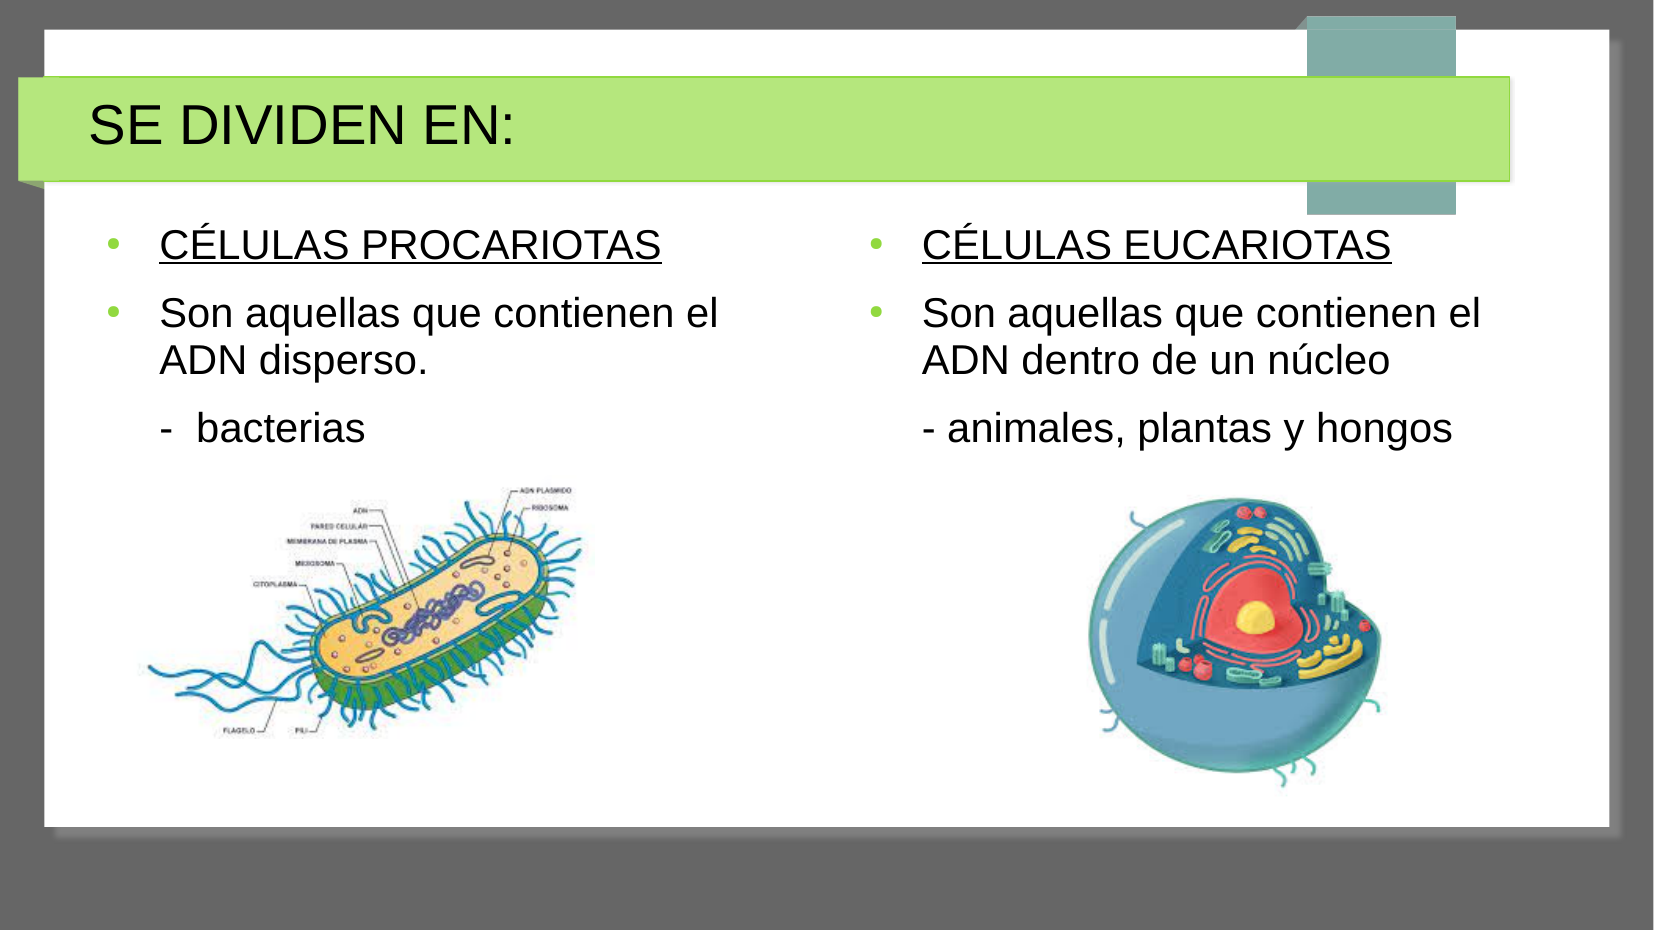

# SE DIVIDEN EN:
CÉLULAS PROCARIOTAS
Son aquellas que contienen el ADN disperso.
- bacterias
CÉLULAS EUCARIOTAS
Son aquellas que contienen el ADN dentro de un núcleo
- animales, plantas y hongos